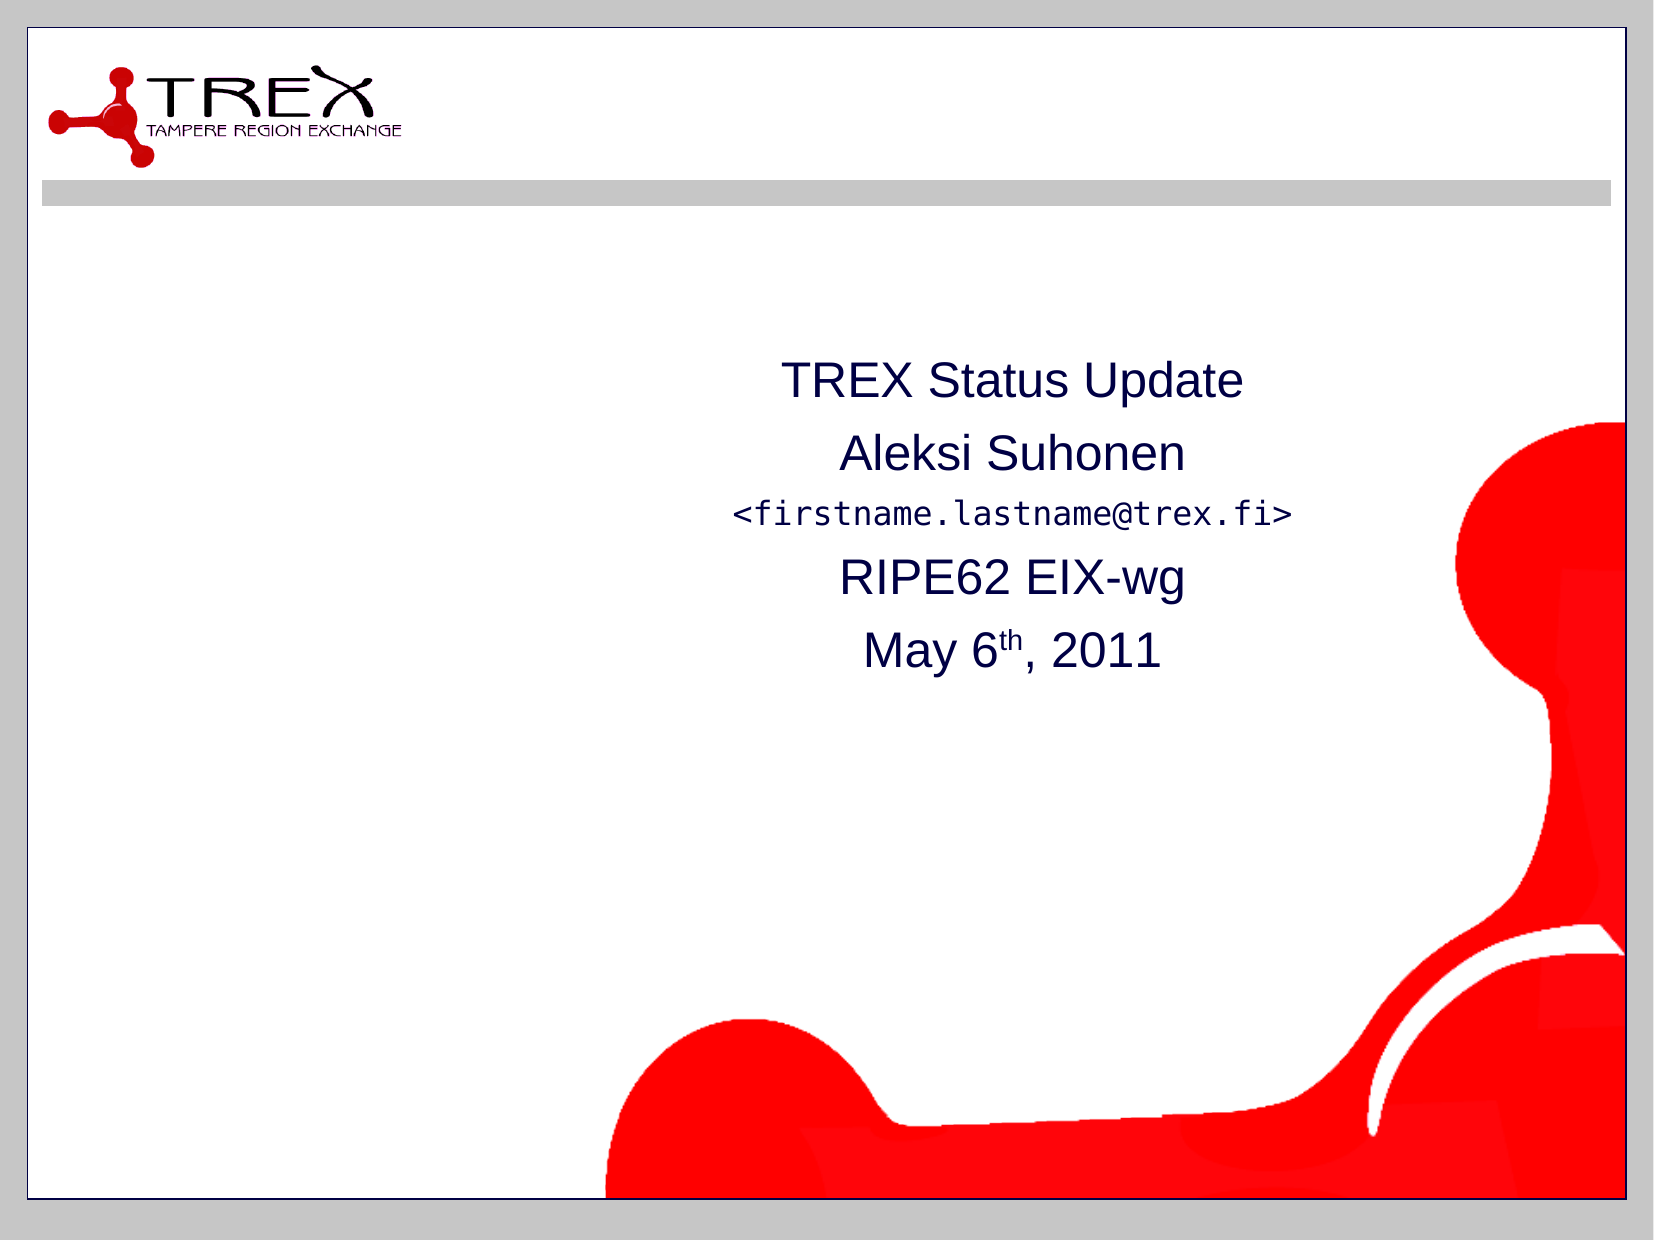

# TREX Status Update
Aleksi Suhonen
<firstname.lastname@trex.fi>
RIPE62 EIX-wg
May 6th, 2011